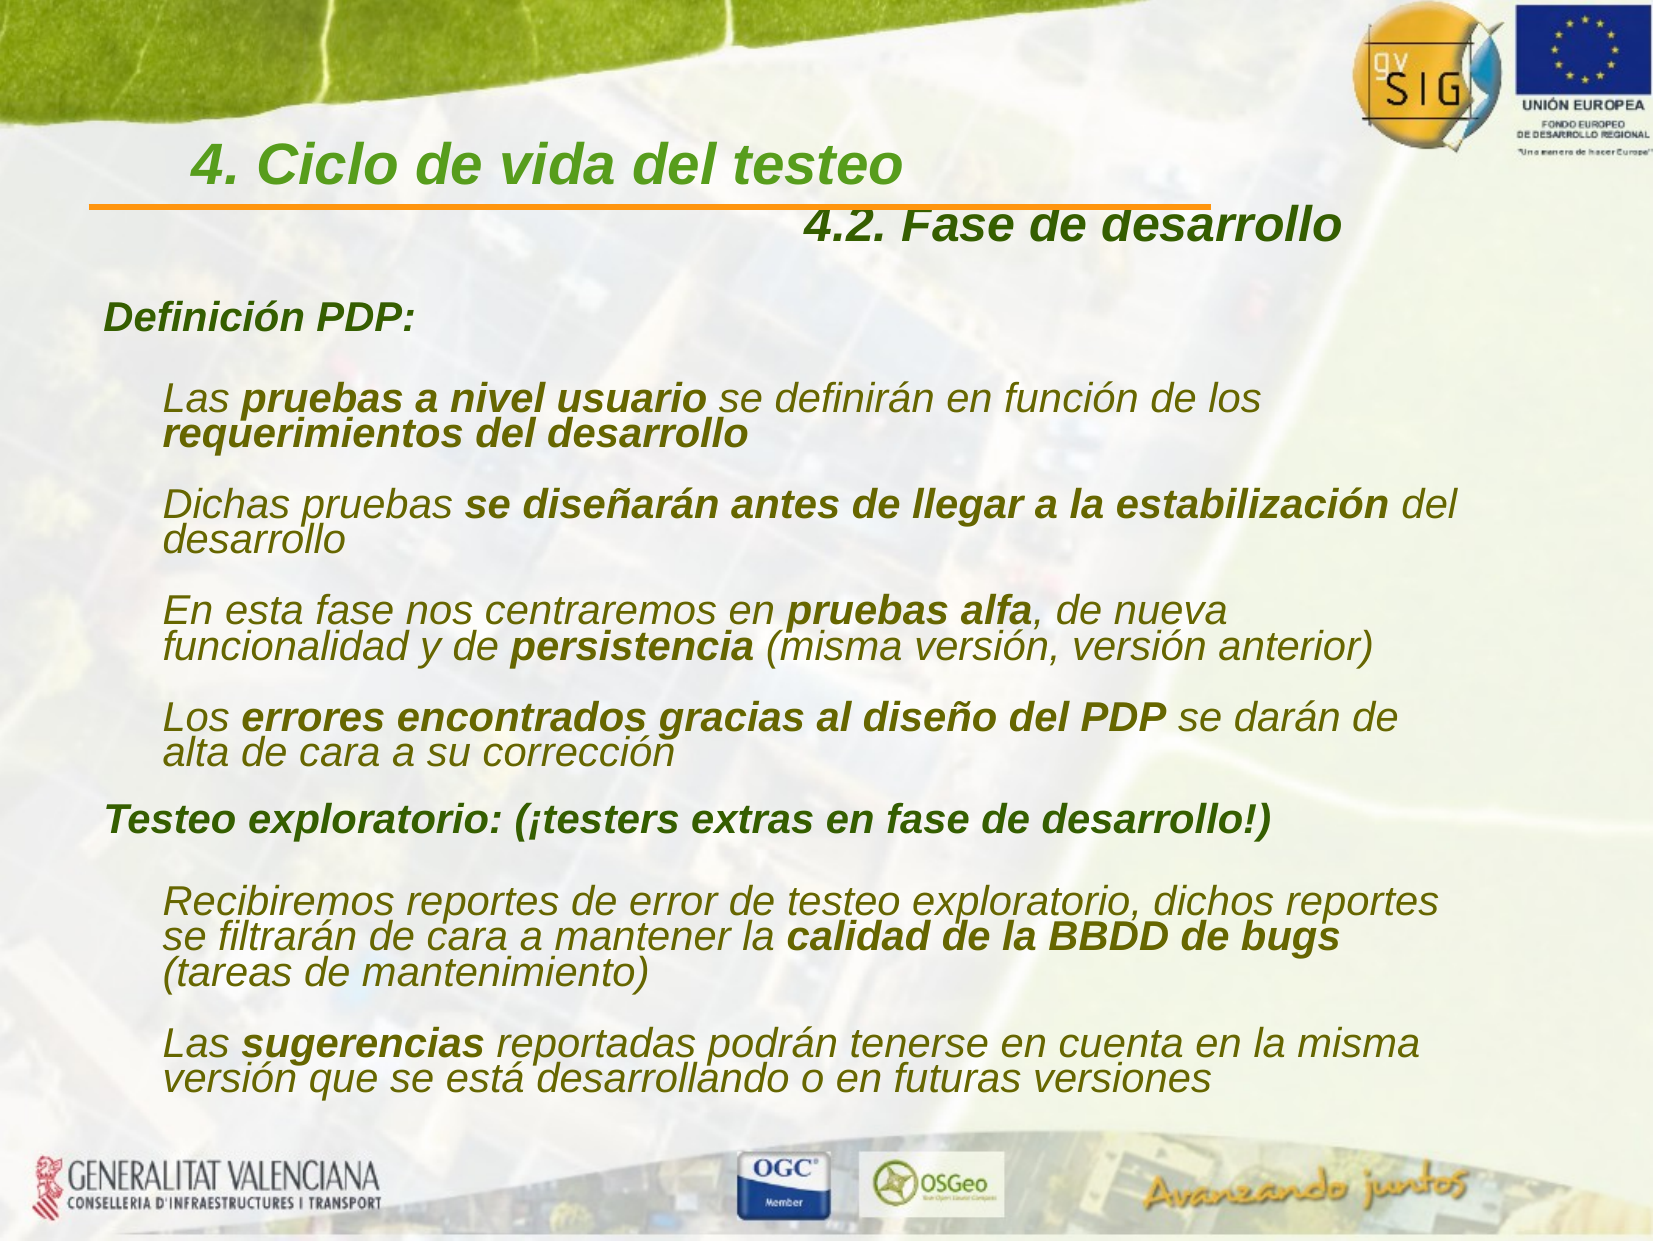

4. Ciclo de vida del testeo
4.2. Fase de desarrollo
Definición PDP:
Las pruebas a nivel usuario se definirán en función de los requerimientos del desarrollo
Dichas pruebas se diseñarán antes de llegar a la estabilización del desarrollo
En esta fase nos centraremos en pruebas alfa, de nueva funcionalidad y de persistencia (misma versión, versión anterior)
Los errores encontrados gracias al diseño del PDP se darán de alta de cara a su corrección
Testeo exploratorio: (¡testers extras en fase de desarrollo!)
Recibiremos reportes de error de testeo exploratorio, dichos reportes se filtrarán de cara a mantener la calidad de la BBDD de bugs (tareas de mantenimiento)
Las sugerencias reportadas podrán tenerse en cuenta en la misma versión que se está desarrollando o en futuras versiones